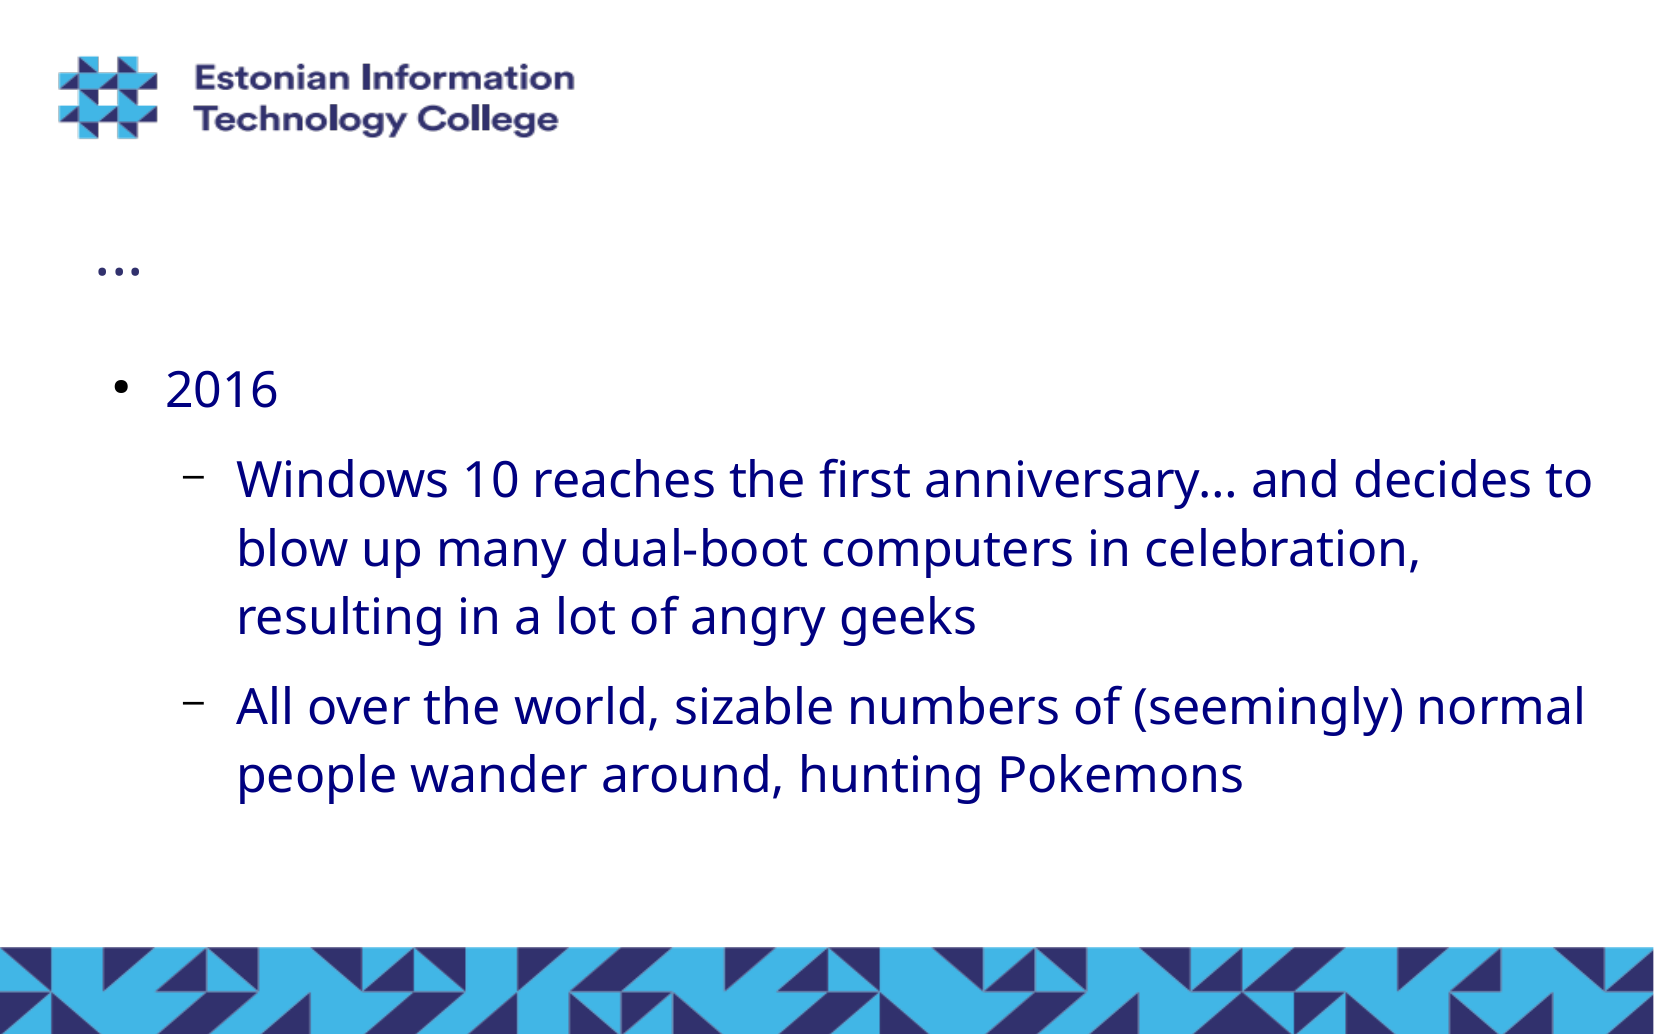

# ...
2016
Windows 10 reaches the first anniversary… and decides to blow up many dual-boot computers in celebration, resulting in a lot of angry geeks
All over the world, sizable numbers of (seemingly) normal people wander around, hunting Pokemons